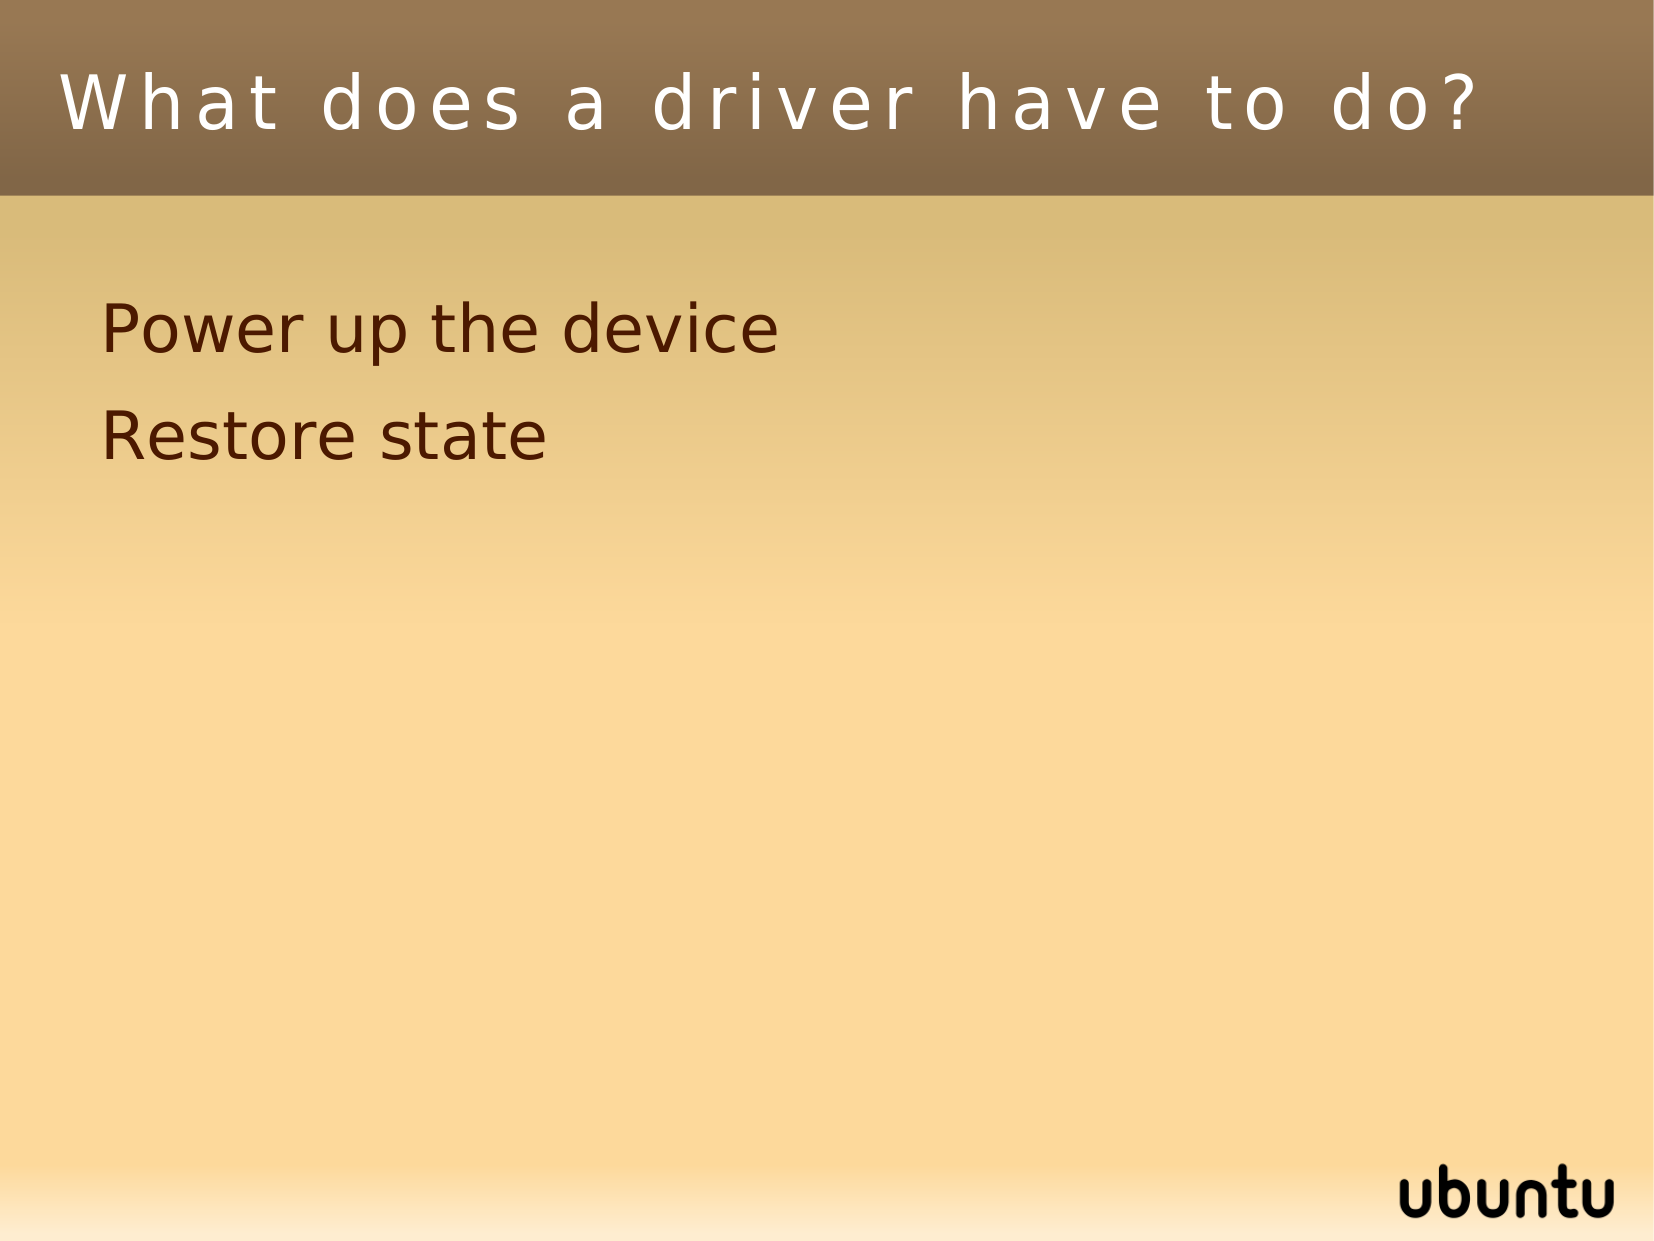

# What does a driver have to do?
Power up the device
Restore state